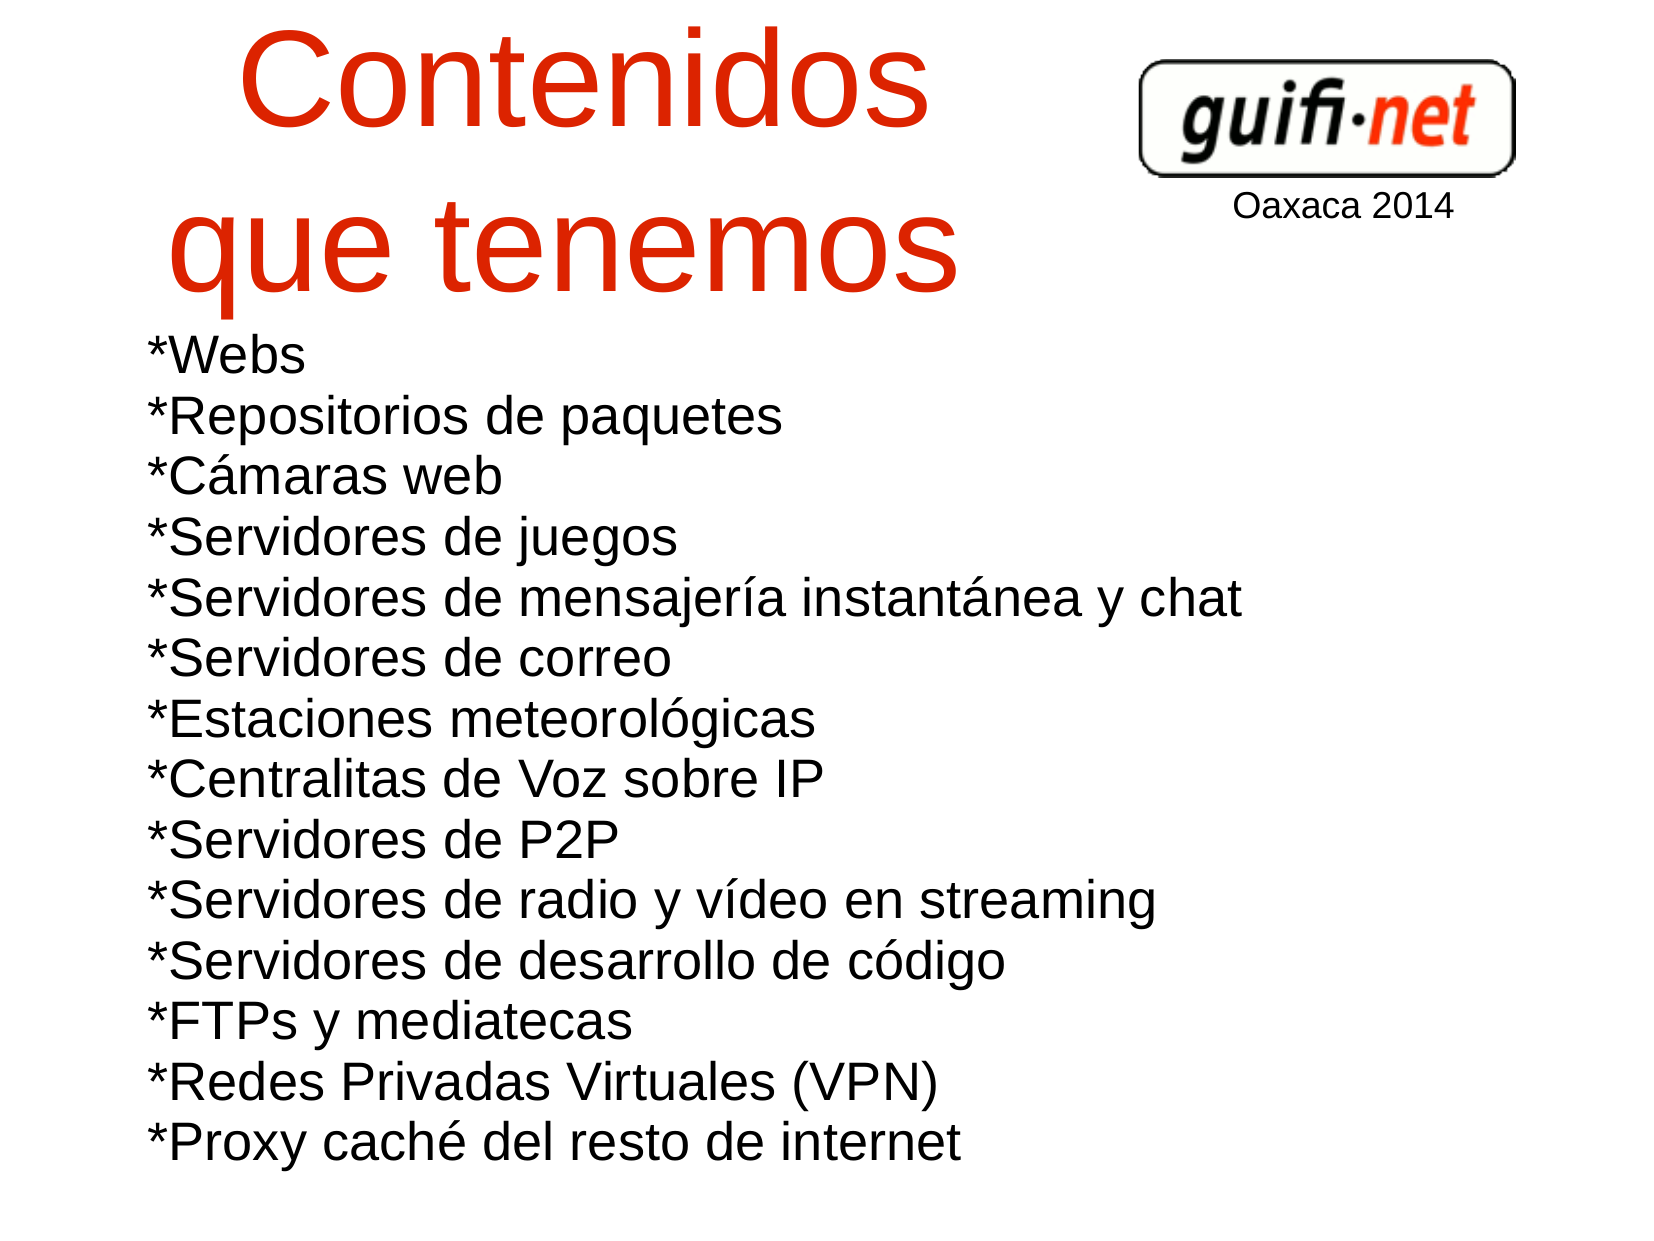

Contenidos
que tenemos
Oaxaca 2014
# *Webs *Repositorios de paquetes *Cámaras web *Servidores de juegos *Servidores de mensajería instantánea y chat *Servidores de correo *Estaciones meteorológicas *Centralitas de Voz sobre IP *Servidores de P2P *Servidores de radio y vídeo en streaming *Servidores de desarrollo de código *FTPs y mediatecas *Redes Privadas Virtuales (VPN) *Proxy caché del resto de internet